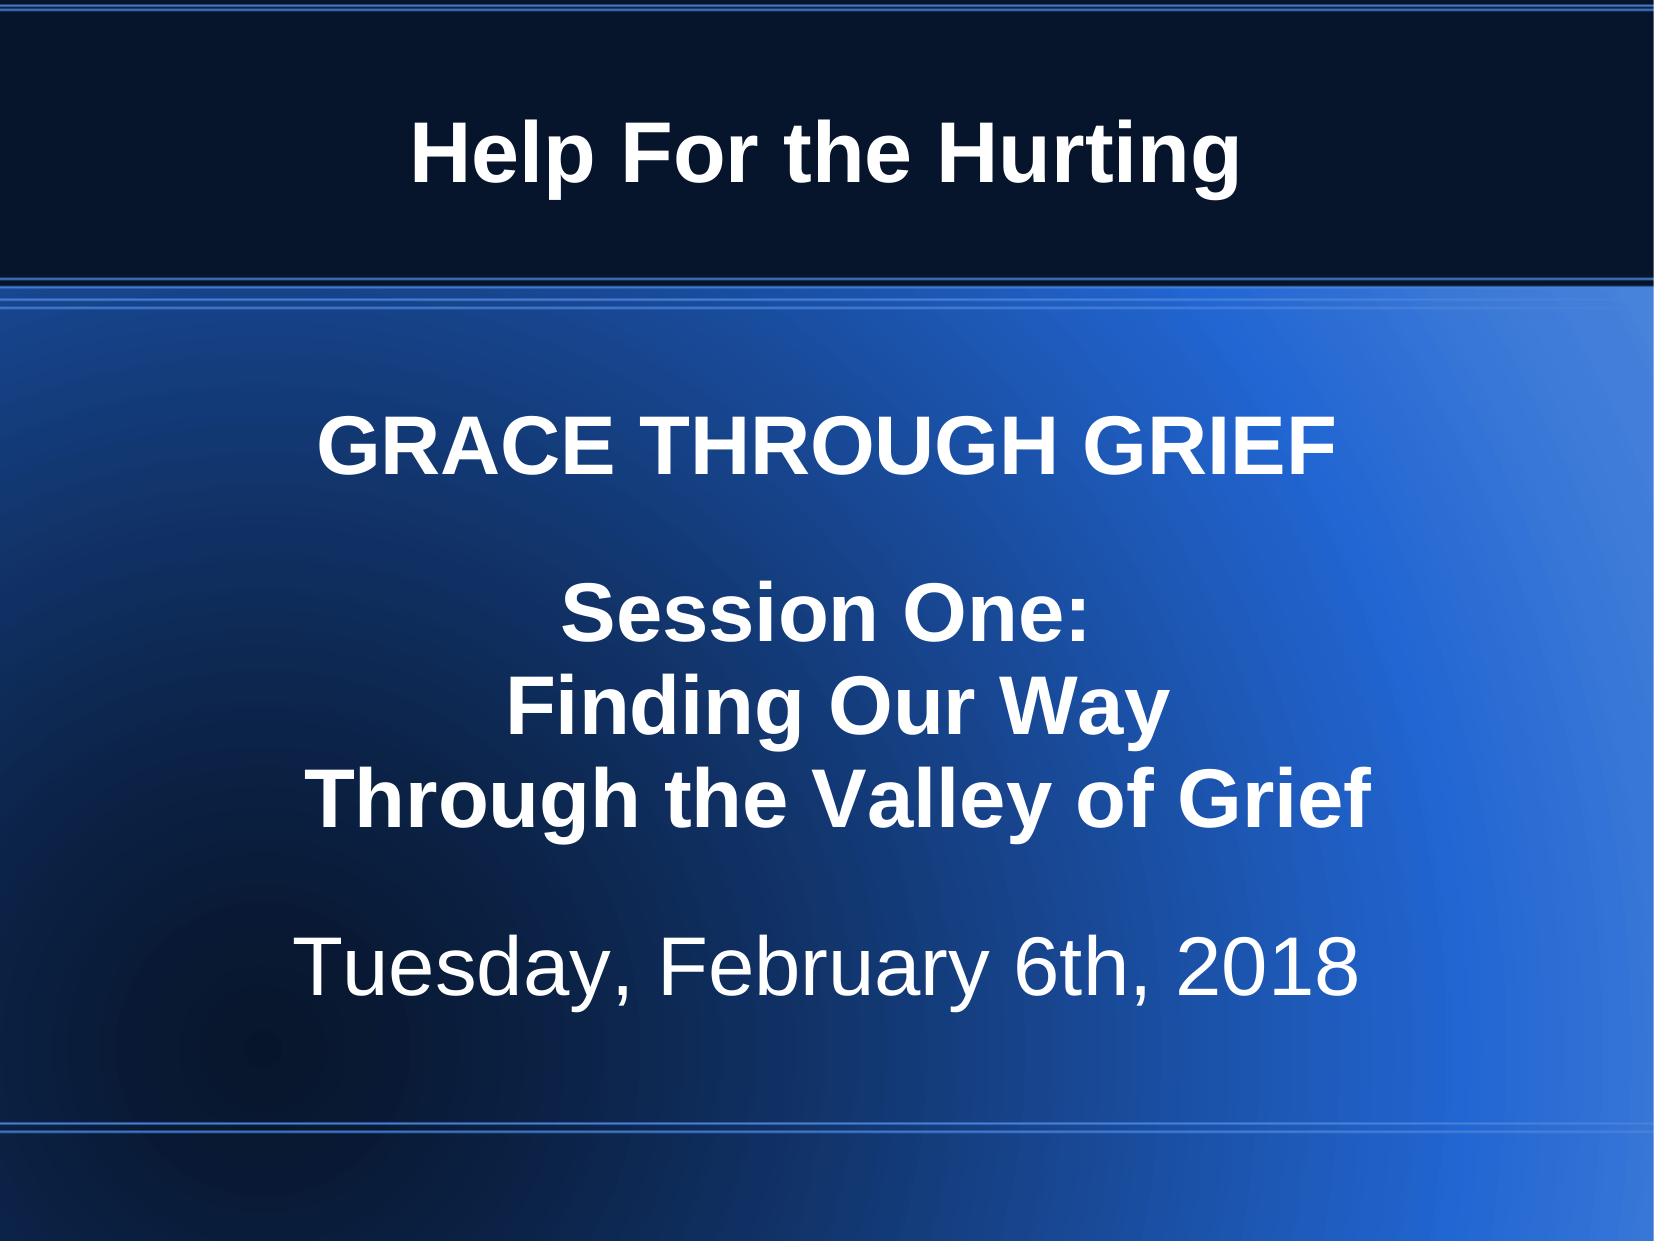

# Help For the Hurting
GRACE THROUGH GRIEF
Session One:
 Finding Our Way
 Through the Valley of Grief
Tuesday, February 6th, 2018